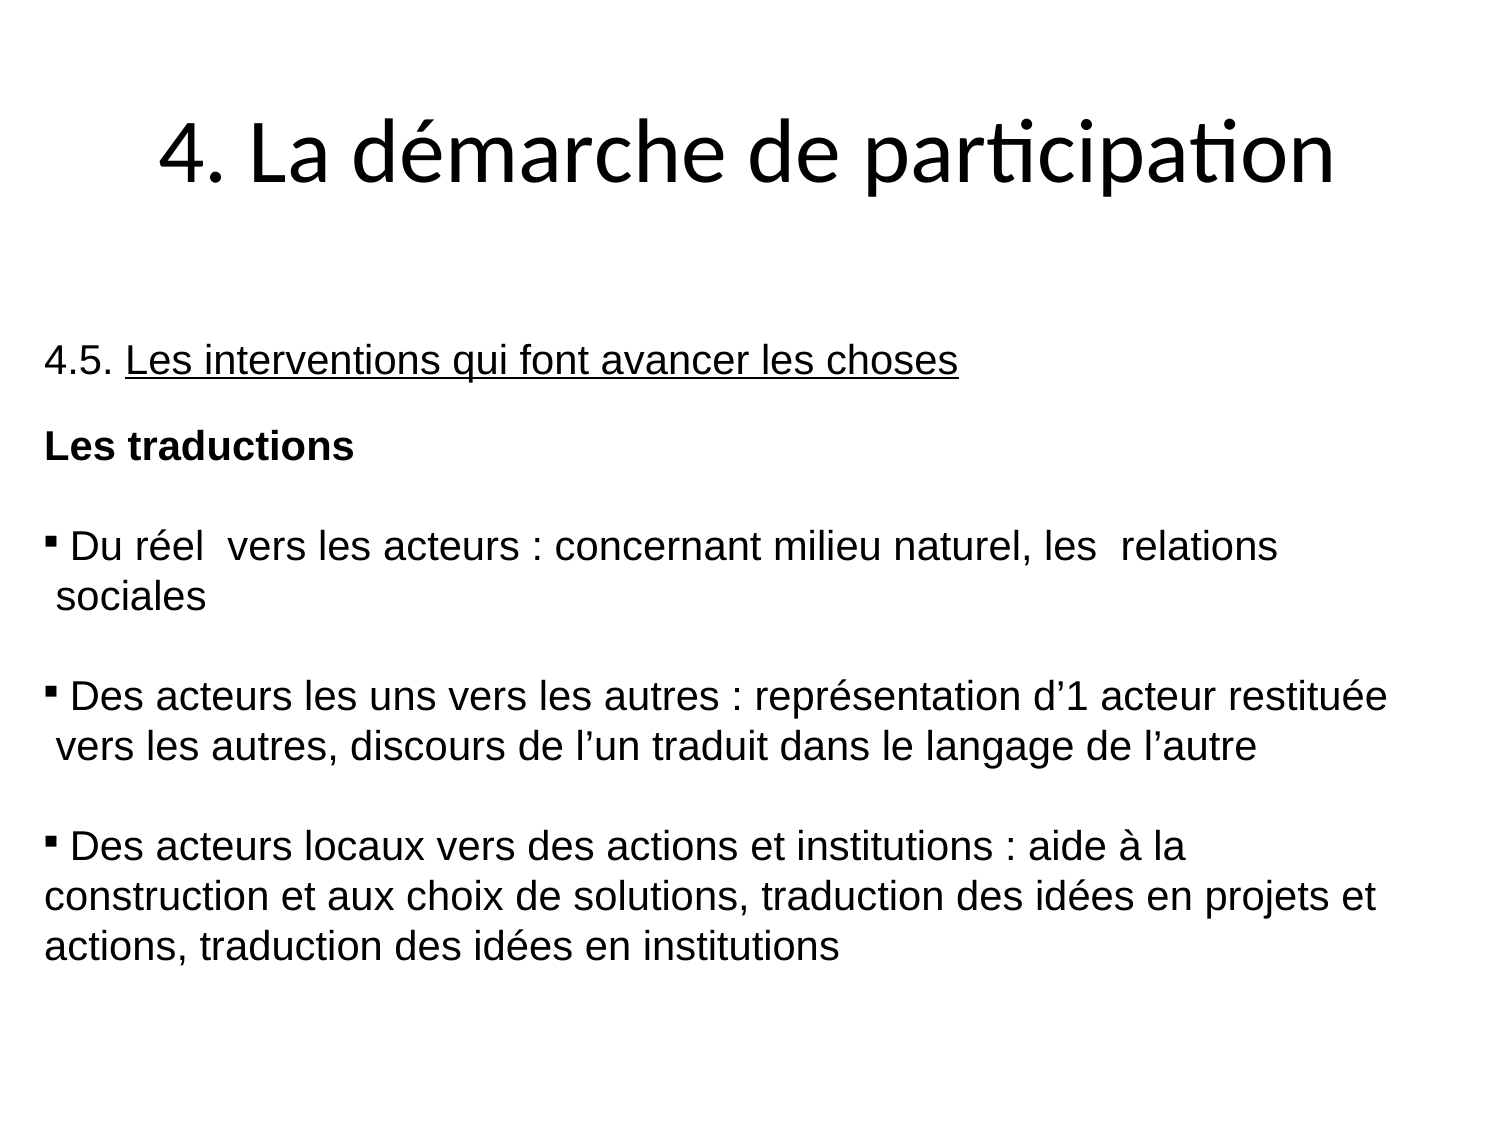

# 4. La démarche de participation
4.5. Les interventions qui font avancer les choses
Les traductions
 Du réel vers les acteurs : concernant milieu naturel, les relations
 sociales
 Des acteurs les uns vers les autres : représentation d’1 acteur restituée
 vers les autres, discours de l’un traduit dans le langage de l’autre
 Des acteurs locaux vers des actions et institutions : aide à la construction et aux choix de solutions, traduction des idées en projets et actions, traduction des idées en institutions